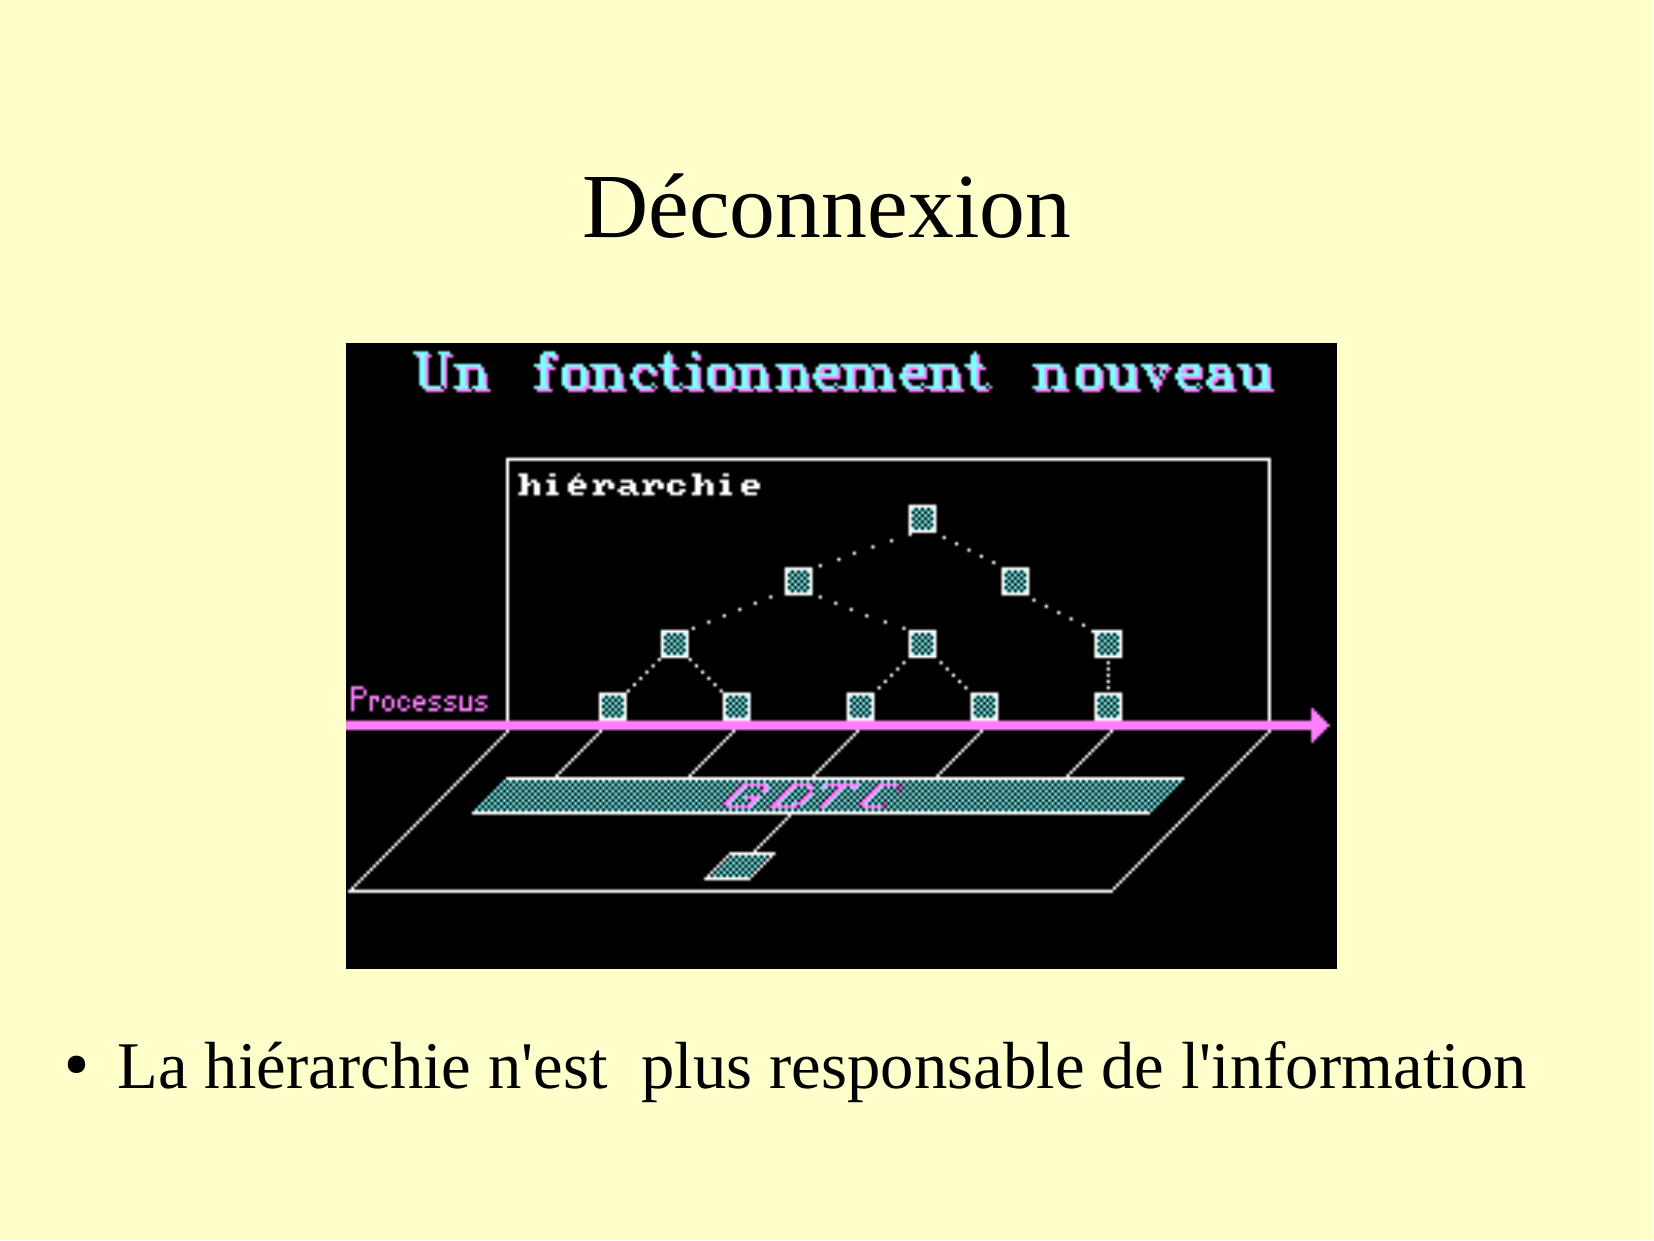

# Déconnexion
La hiérarchie n'est plus responsable de l'information